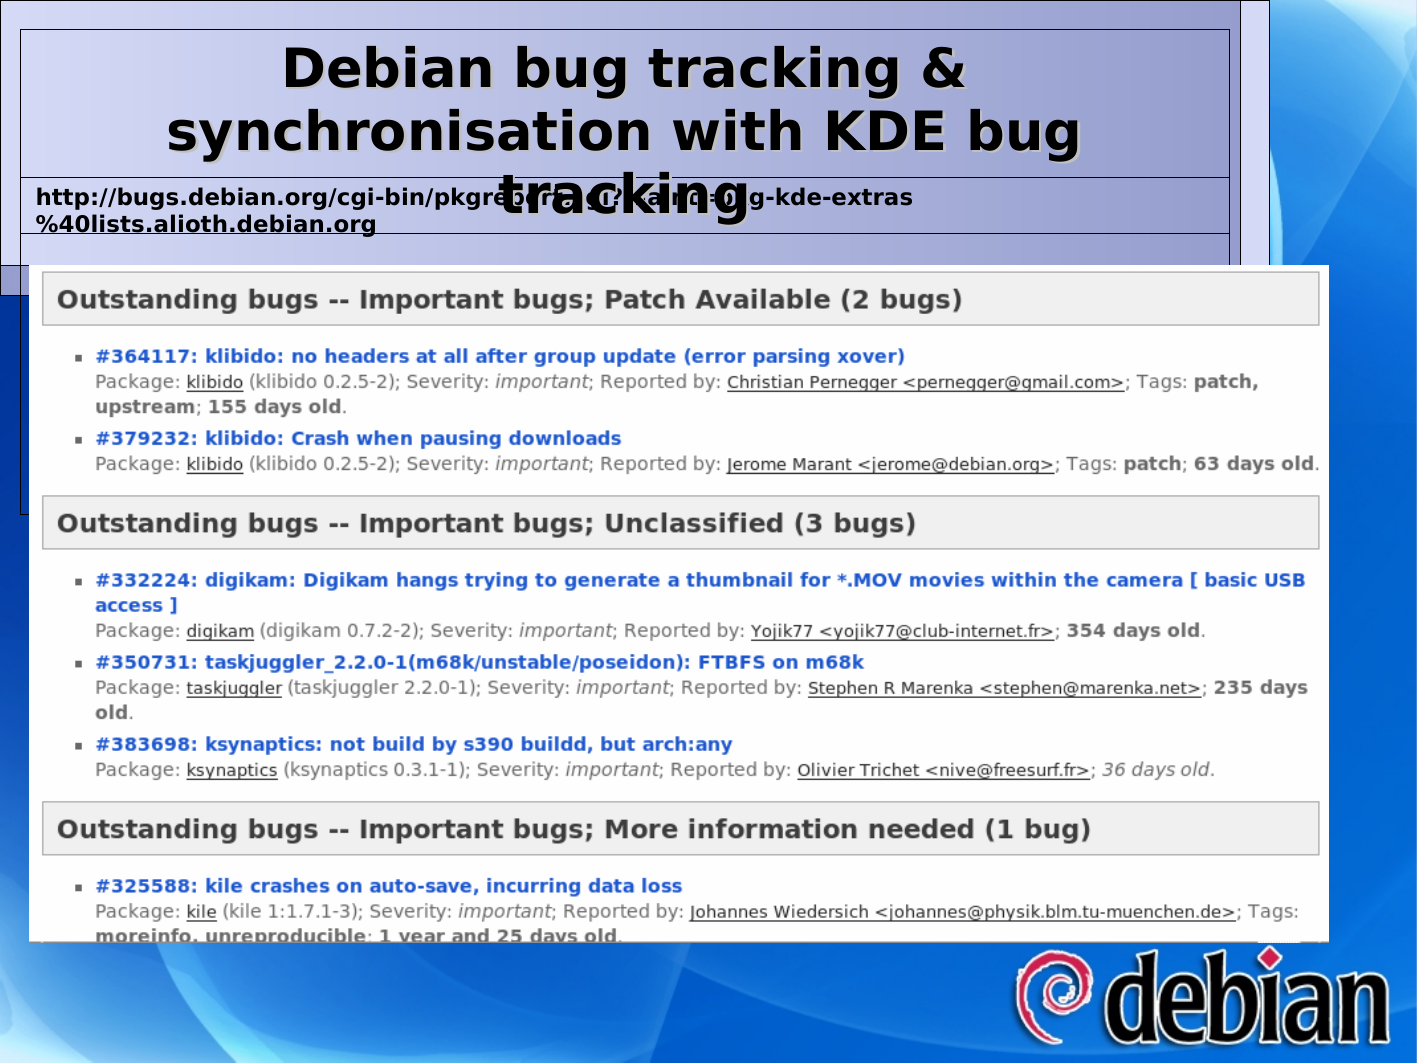

Debian bug tracking & synchronisation with KDE bug tracking
http://bugs.debian.org/cgi-bin/pkgreport.cgi?maint=pkg-kde-extras%40lists.alioth.debian.org